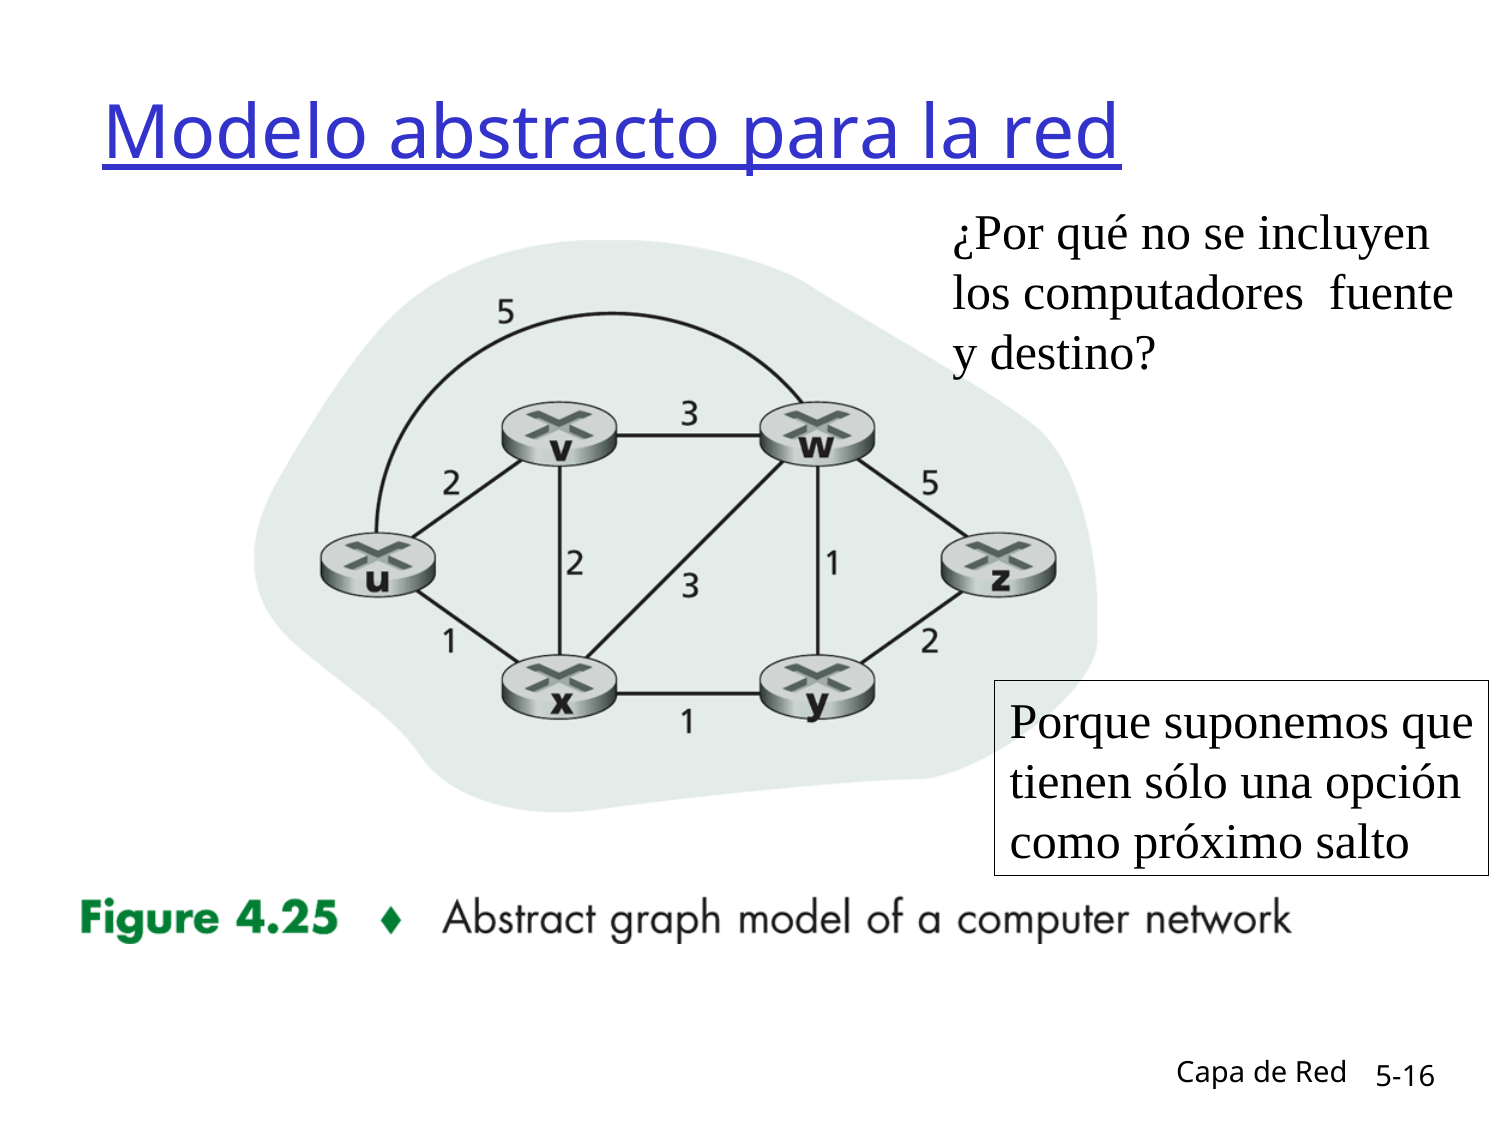

# Modelo abstracto para la red
¿Por qué no se incluyen los computadores fuente y destino?
Porque suponemos que
tienen sólo una opción
como próximo salto